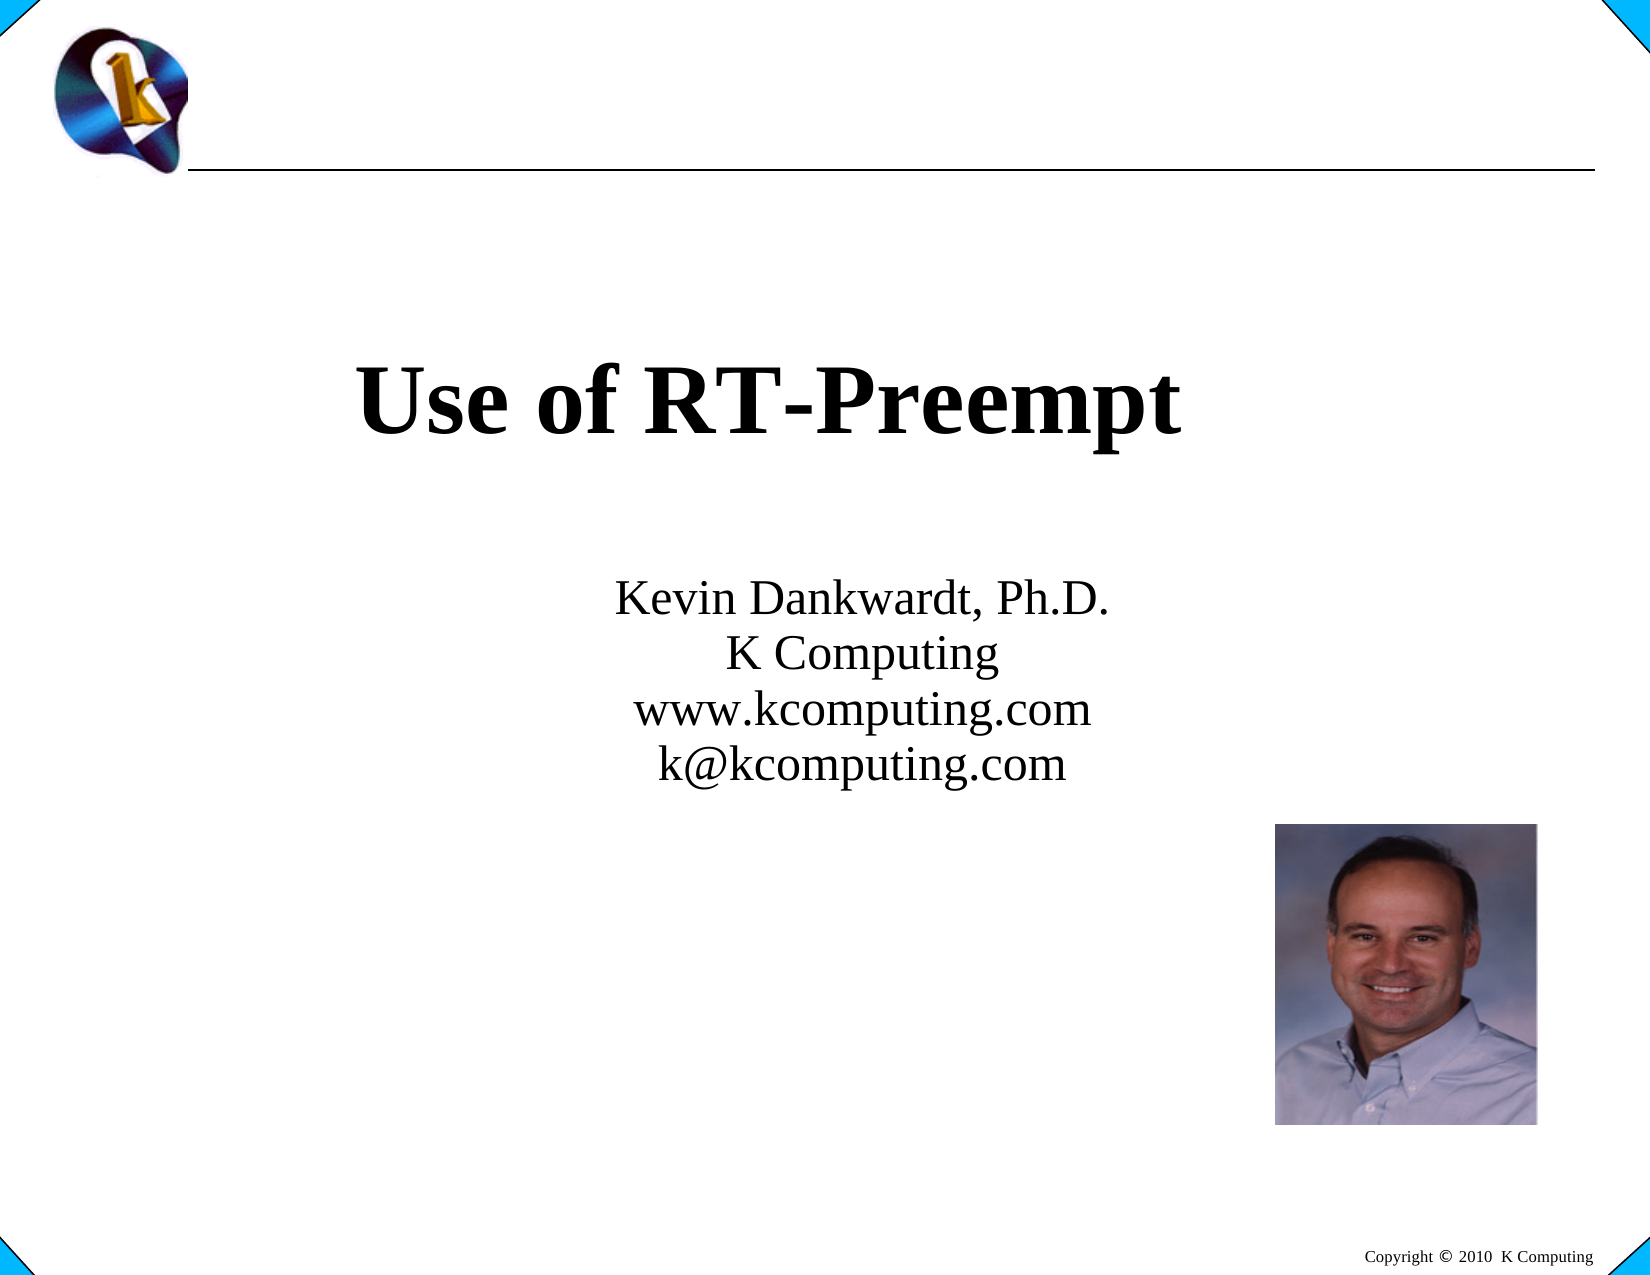

#
Use of RT-Preempt
Kevin Dankwardt, Ph.D.
K Computing
www.kcomputing.com
k@kcomputing.com